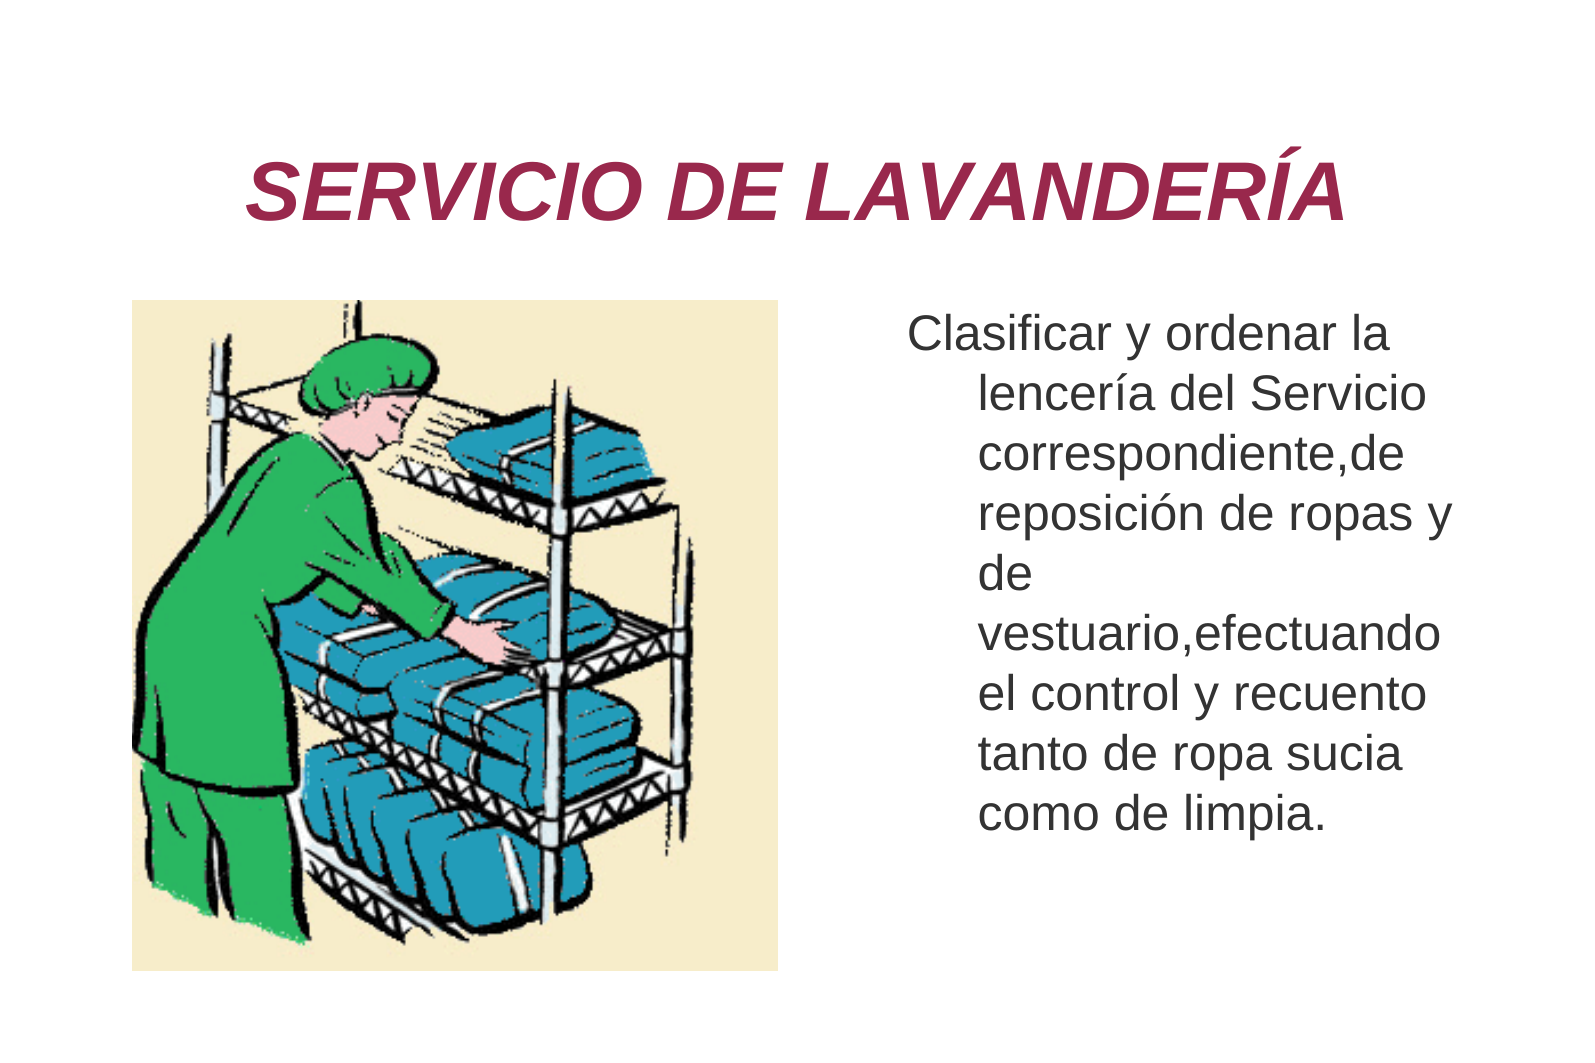

# SERVICIO DE LAVANDERÍA
Clasificar y ordenar la lencería del Servicio correspondiente,de reposición de ropas y de vestuario,efectuando el control y recuento tanto de ropa sucia como de limpia.